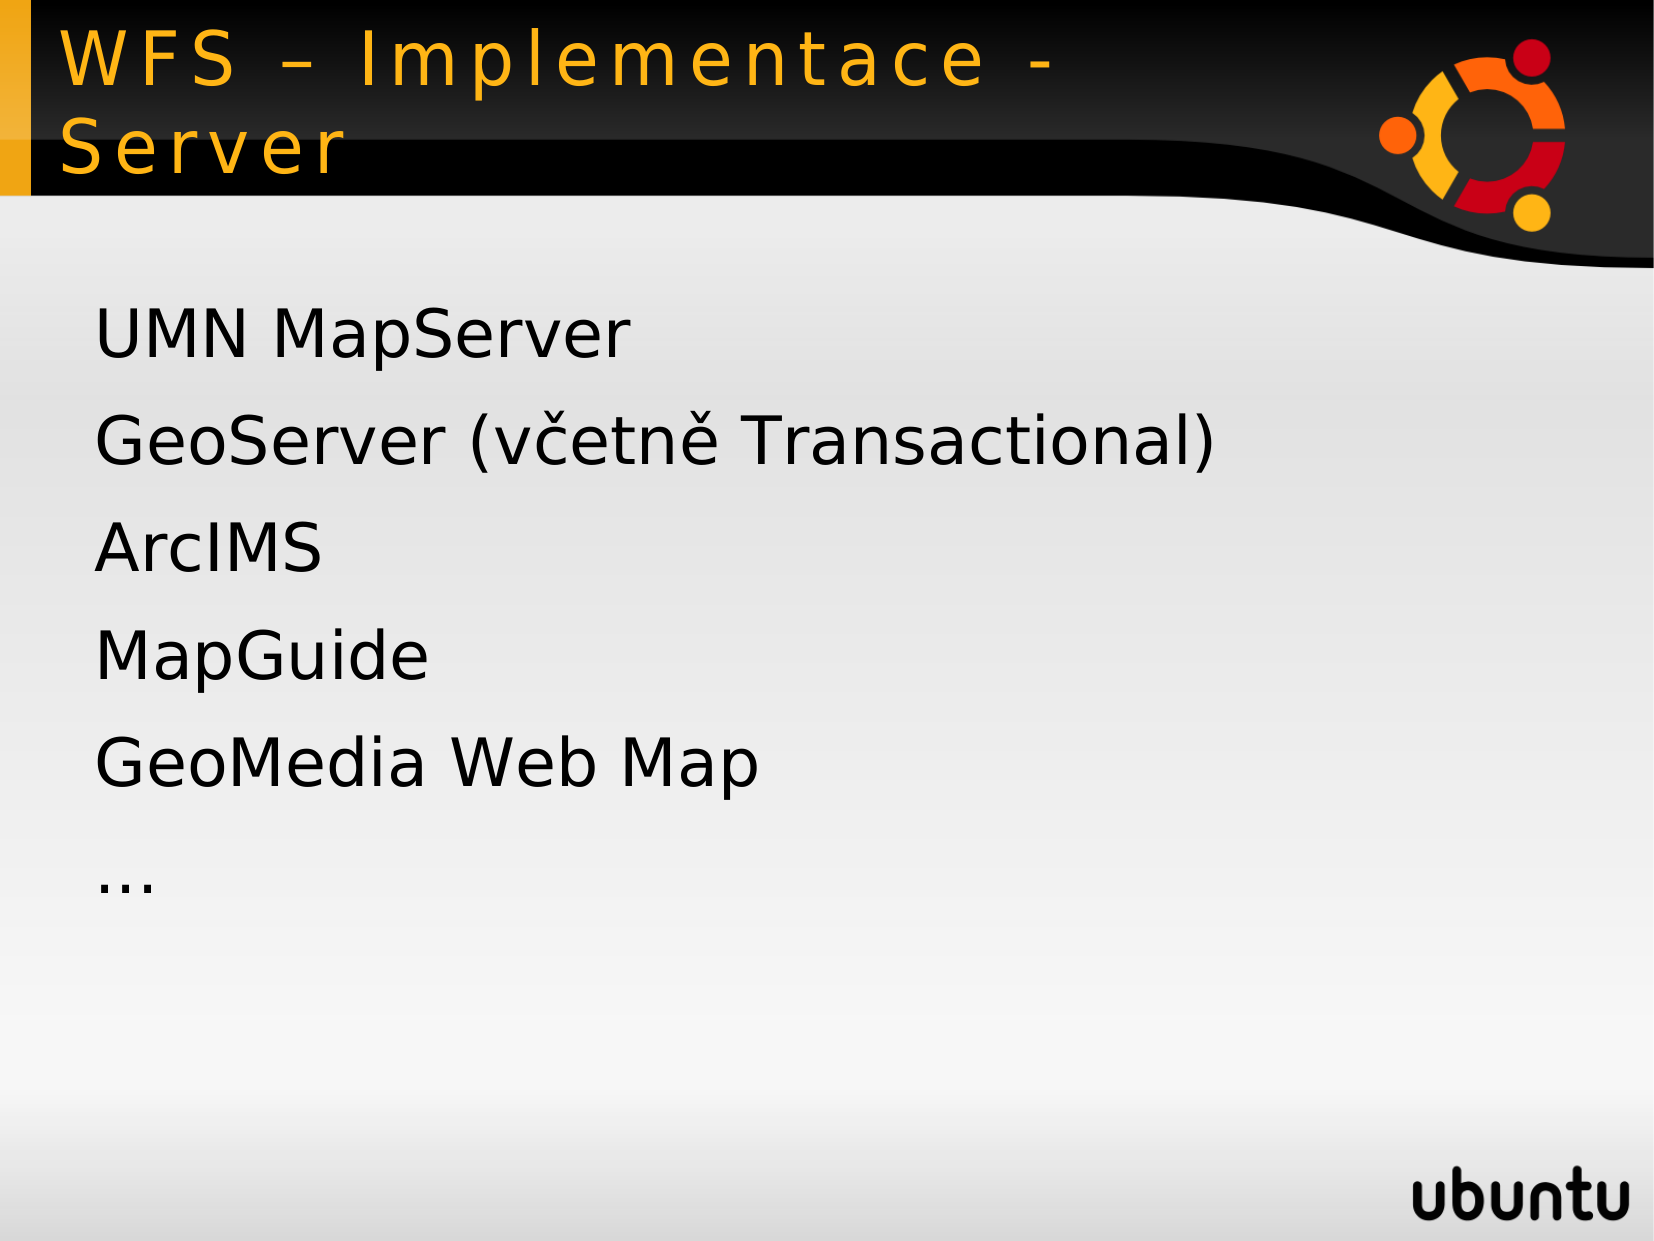

# WFS – Implementace - Server
UMN MapServer
GeoServer (včetně Transactional)
ArcIMS
MapGuide
GeoMedia Web Map
...